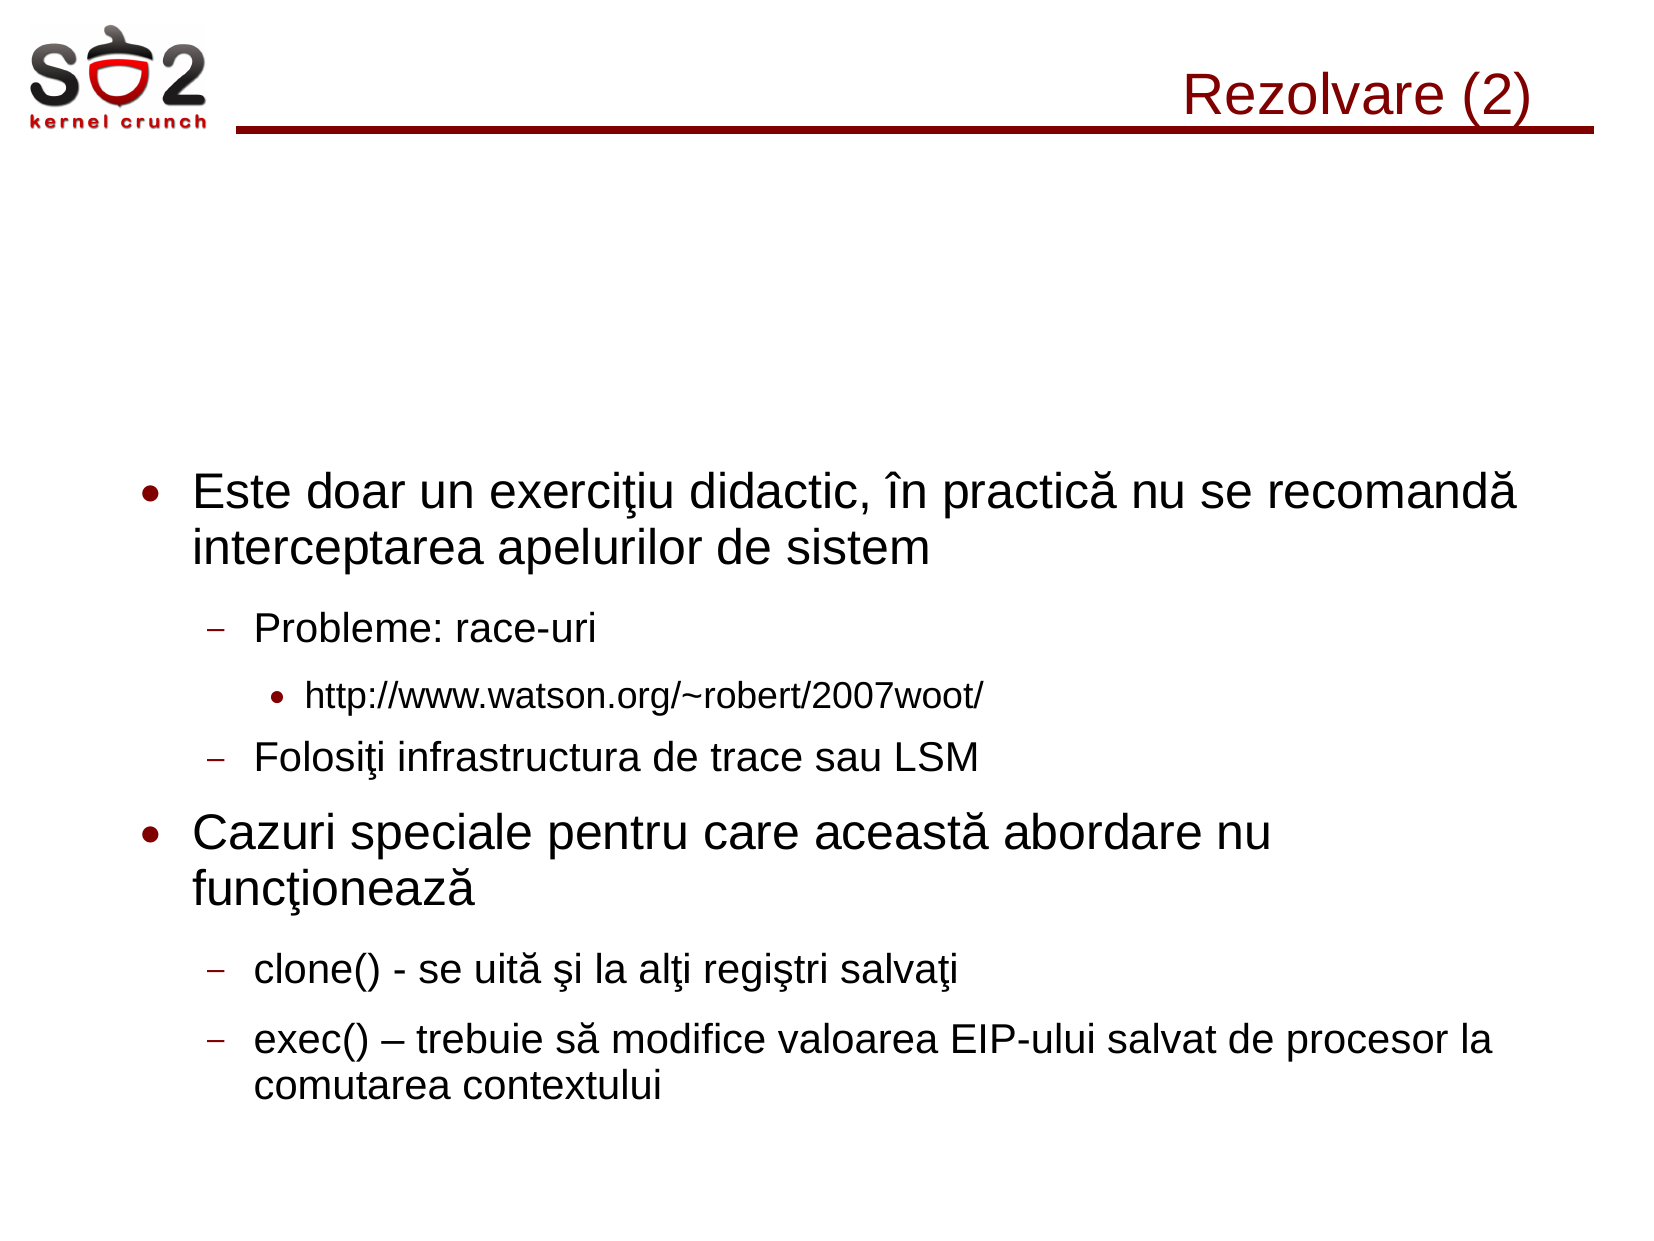

# Rezolvare (2)
Este doar un exerciţiu didactic, în practică nu se recomandă interceptarea apelurilor de sistem
Probleme: race-uri
http://www.watson.org/~robert/2007woot/
Folosiţi infrastructura de trace sau LSM
Cazuri speciale pentru care această abordare nu funcţionează
clone() - se uită şi la alţi regiştri salvaţi
exec() – trebuie să modifice valoarea EIP-ului salvat de procesor la comutarea contextului